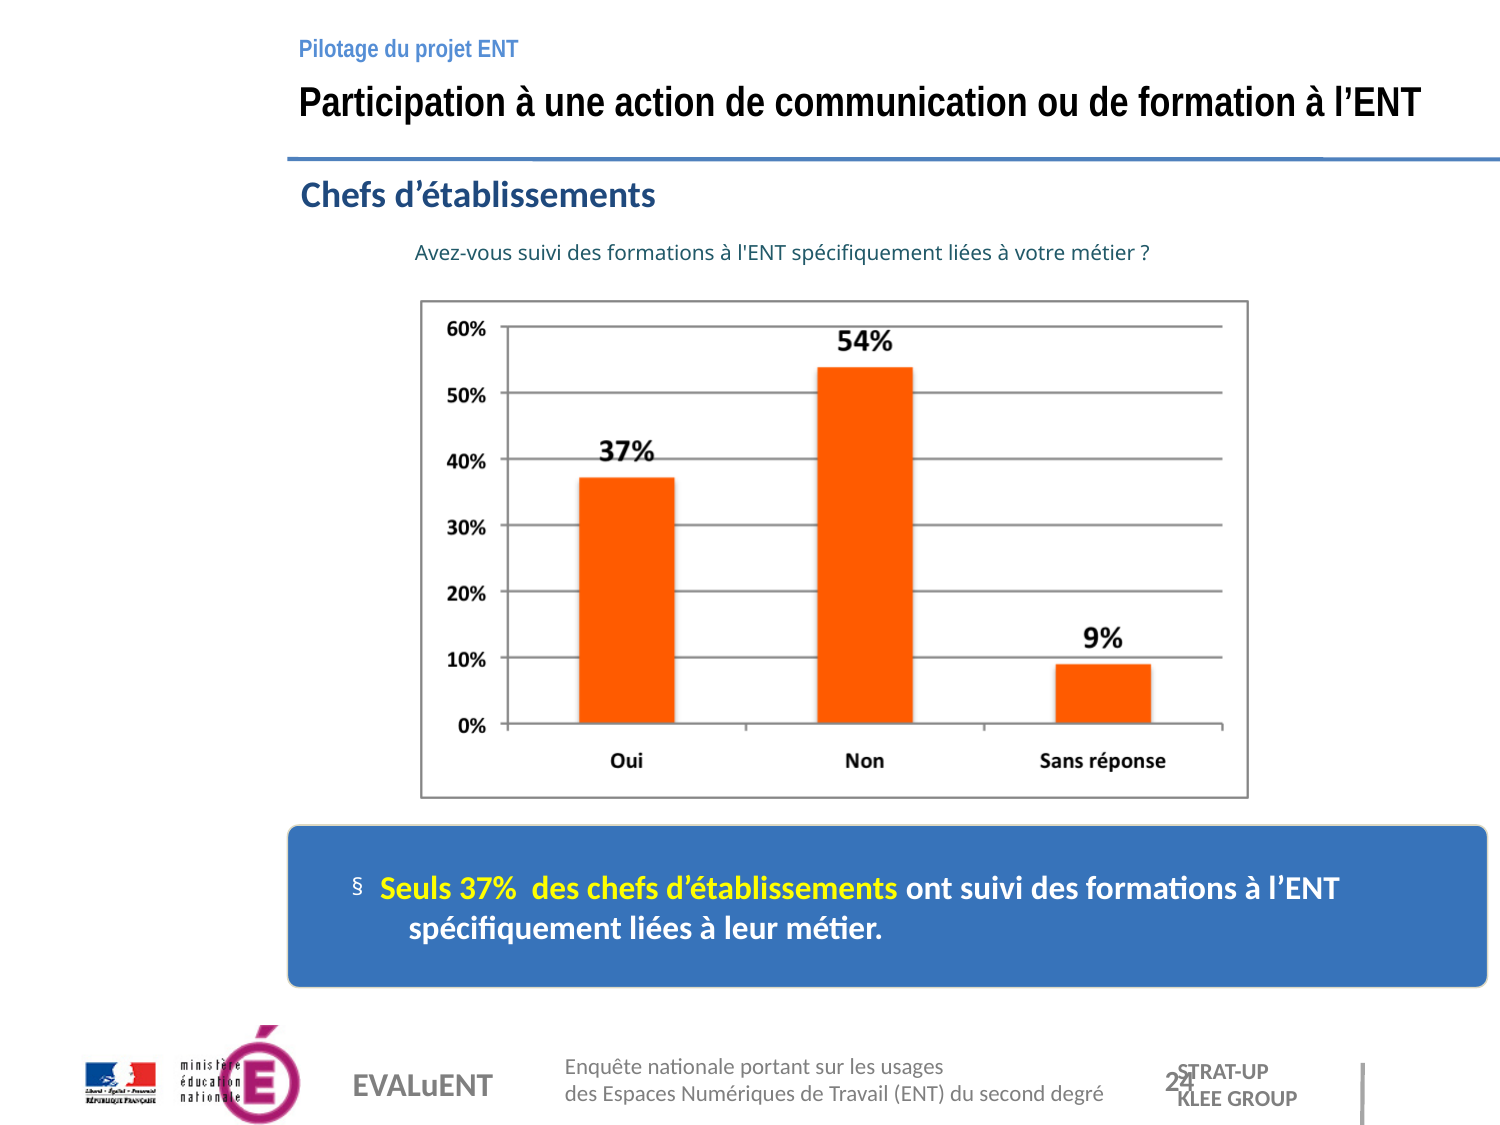

Pilotage du projet ENT
Participation à une action de communication ou de formation à l’ENT
Chefs d’établissements
Avez-vous suivi des formations à l'ENT spécifiquement liées à votre métier ?
Seuls 37% des chefs d’établissements ont suivi des formations à l’ENT spécifiquement liées à leur métier.